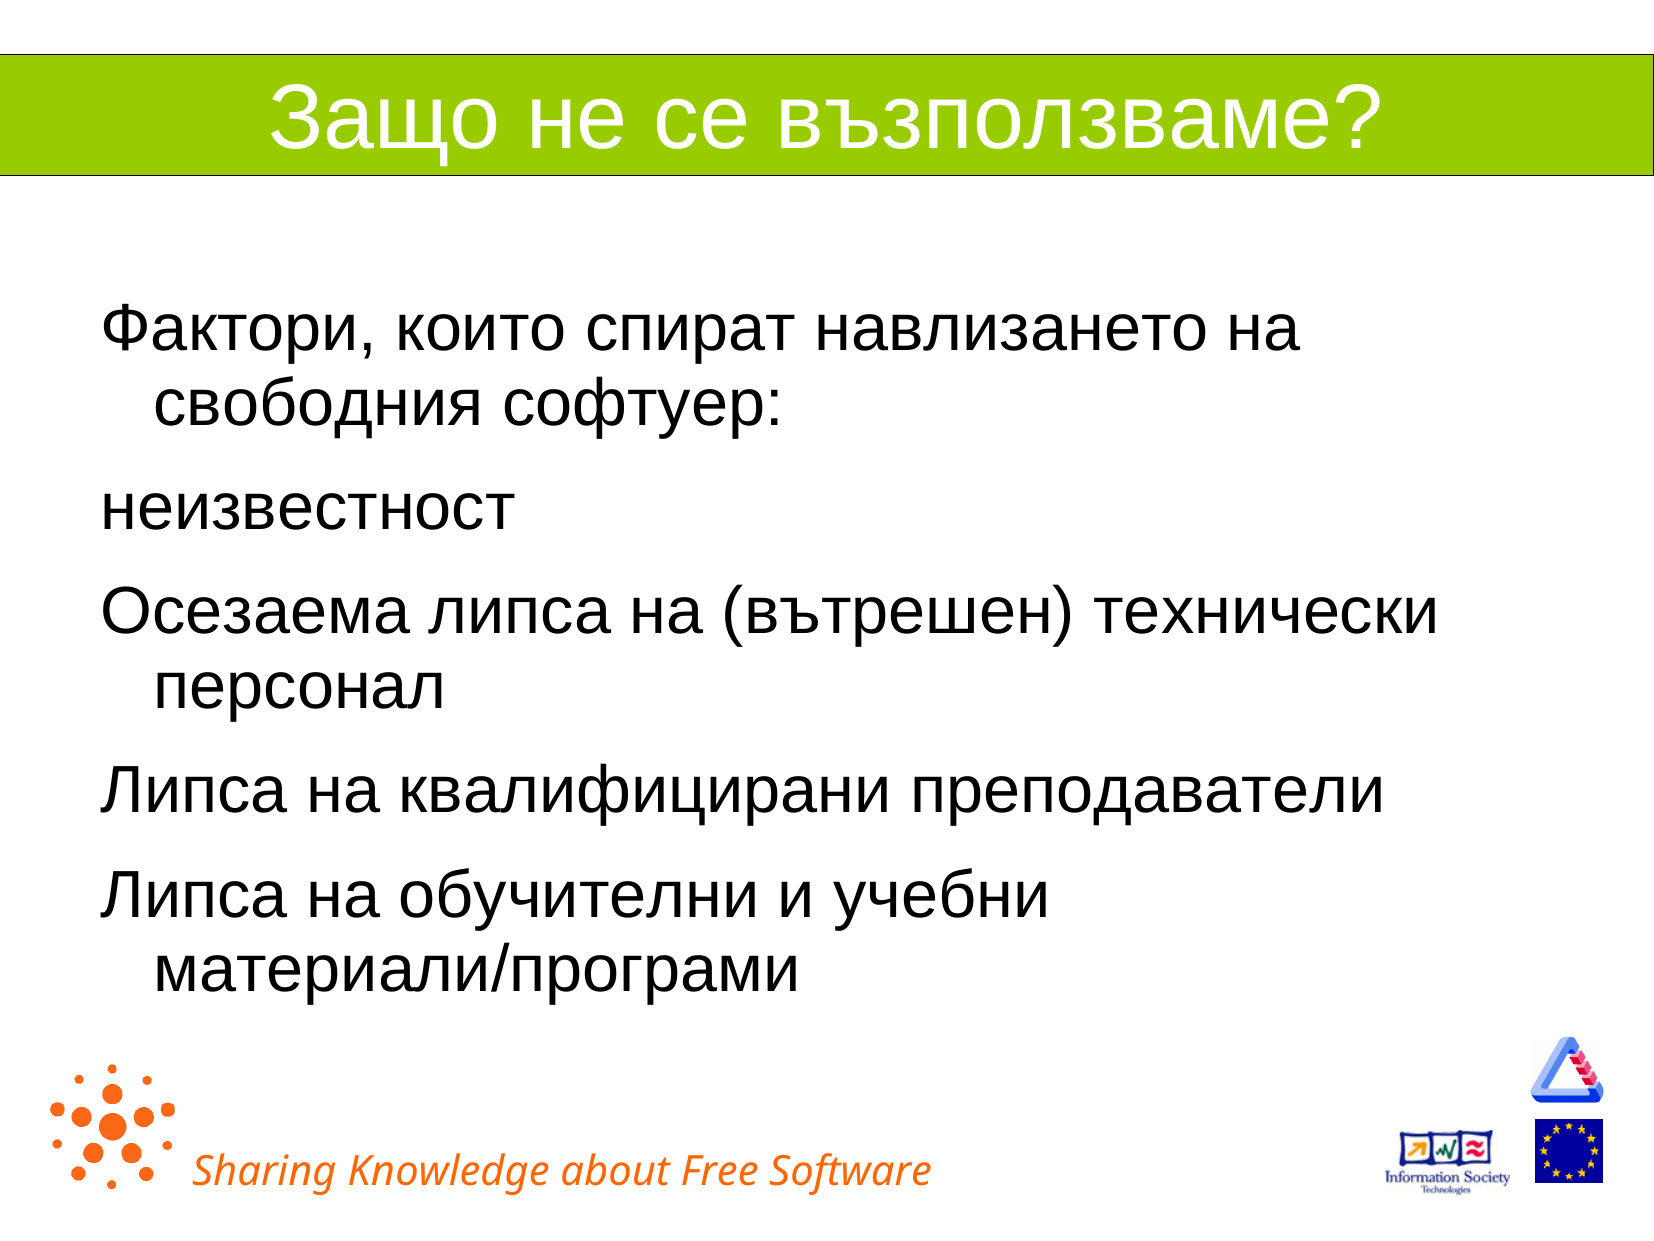

# Защо не се възползваме?
Фактори, които спират навлизането на свободния софтуер:
неизвестност
Осезаема липса на (вътрешен) технически персонал
Липса на квалифицирани преподаватели
Липса на обучителни и учебни материали/програми